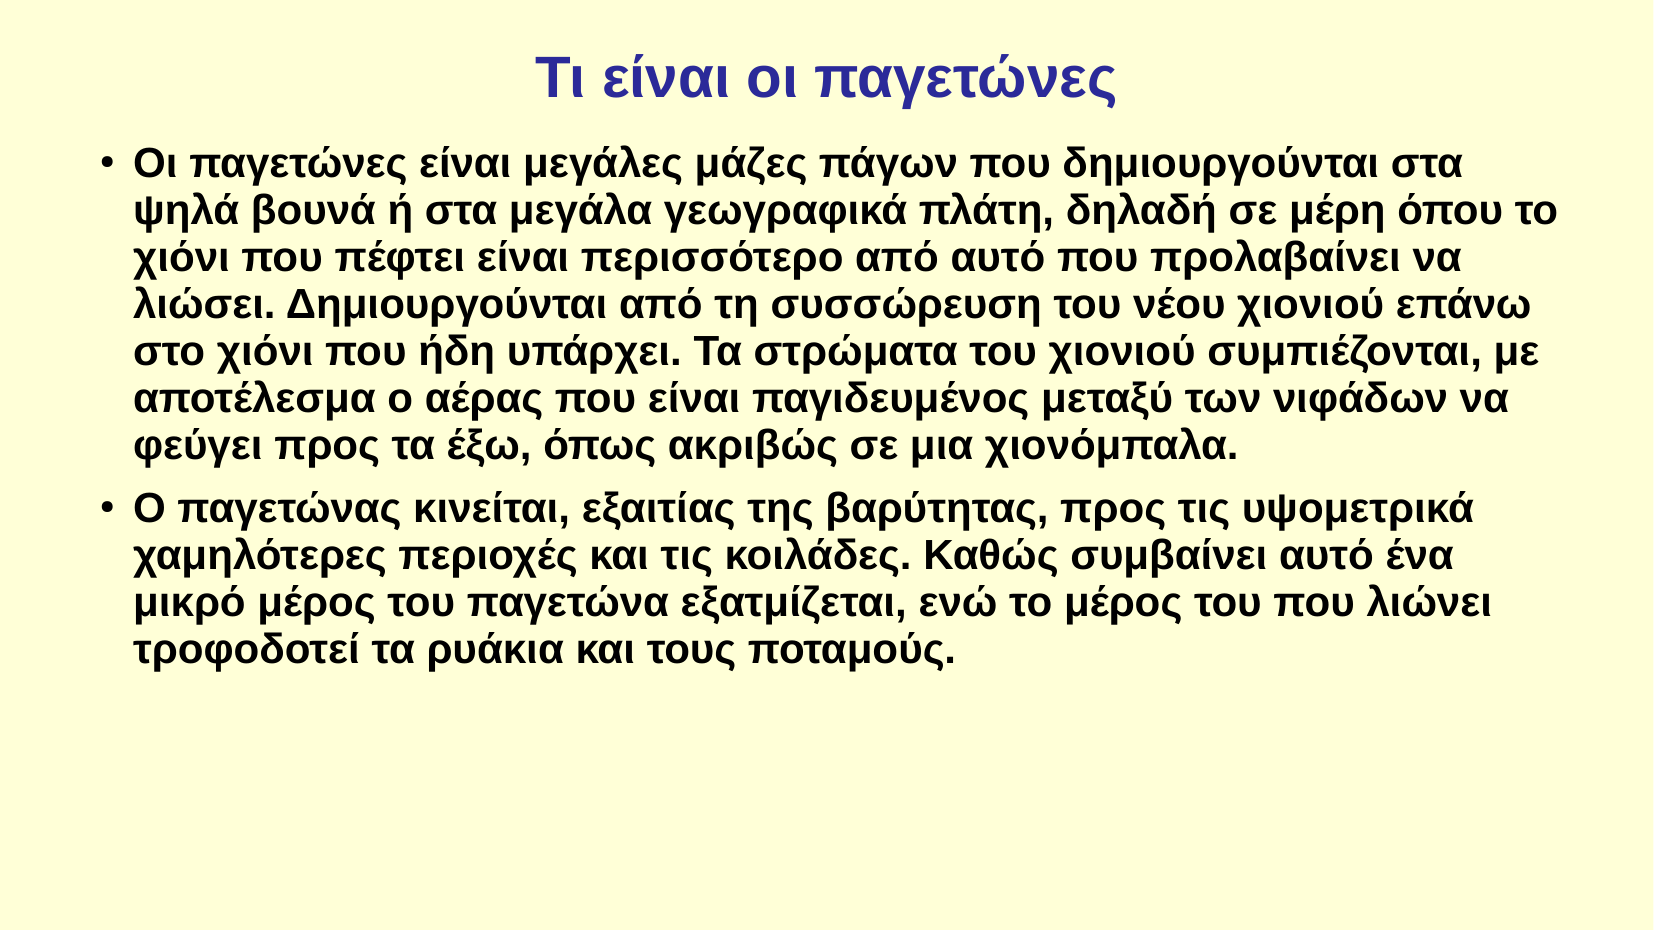

# Τι είναι οι παγετώνες
Οι παγετώνες είναι μεγάλες μάζες πάγων που δημιουργούνται στα ψηλά βουνά ή στα μεγάλα γεωγραφικά πλάτη, δηλαδή σε μέρη όπου το χιόνι που πέφτει είναι περισσότερο από αυτό που προλαβαίνει να λιώσει. Δημιουργούνται από τη συσσώρευση του νέου χιονιού επάνω στο χιόνι που ήδη υπάρχει. Τα στρώματα του χιονιού συμπιέζονται, με αποτέλεσμα ο αέρας που είναι παγιδευμένος μεταξύ των νιφάδων να φεύγει προς τα έξω, όπως ακριβώς σε μια χιονόμπαλα.
Ο παγετώνας κινείται, εξαιτίας της βαρύτητας, προς τις υψομετρικά χαμηλότερες περιοχές και τις κοιλάδες. Καθώς συμβαίνει αυτό ένα μικρό μέρος του παγετώνα εξατμίζεται, ενώ το μέρος του που λιώνει τροφοδοτεί τα ρυάκια και τους ποταμούς.